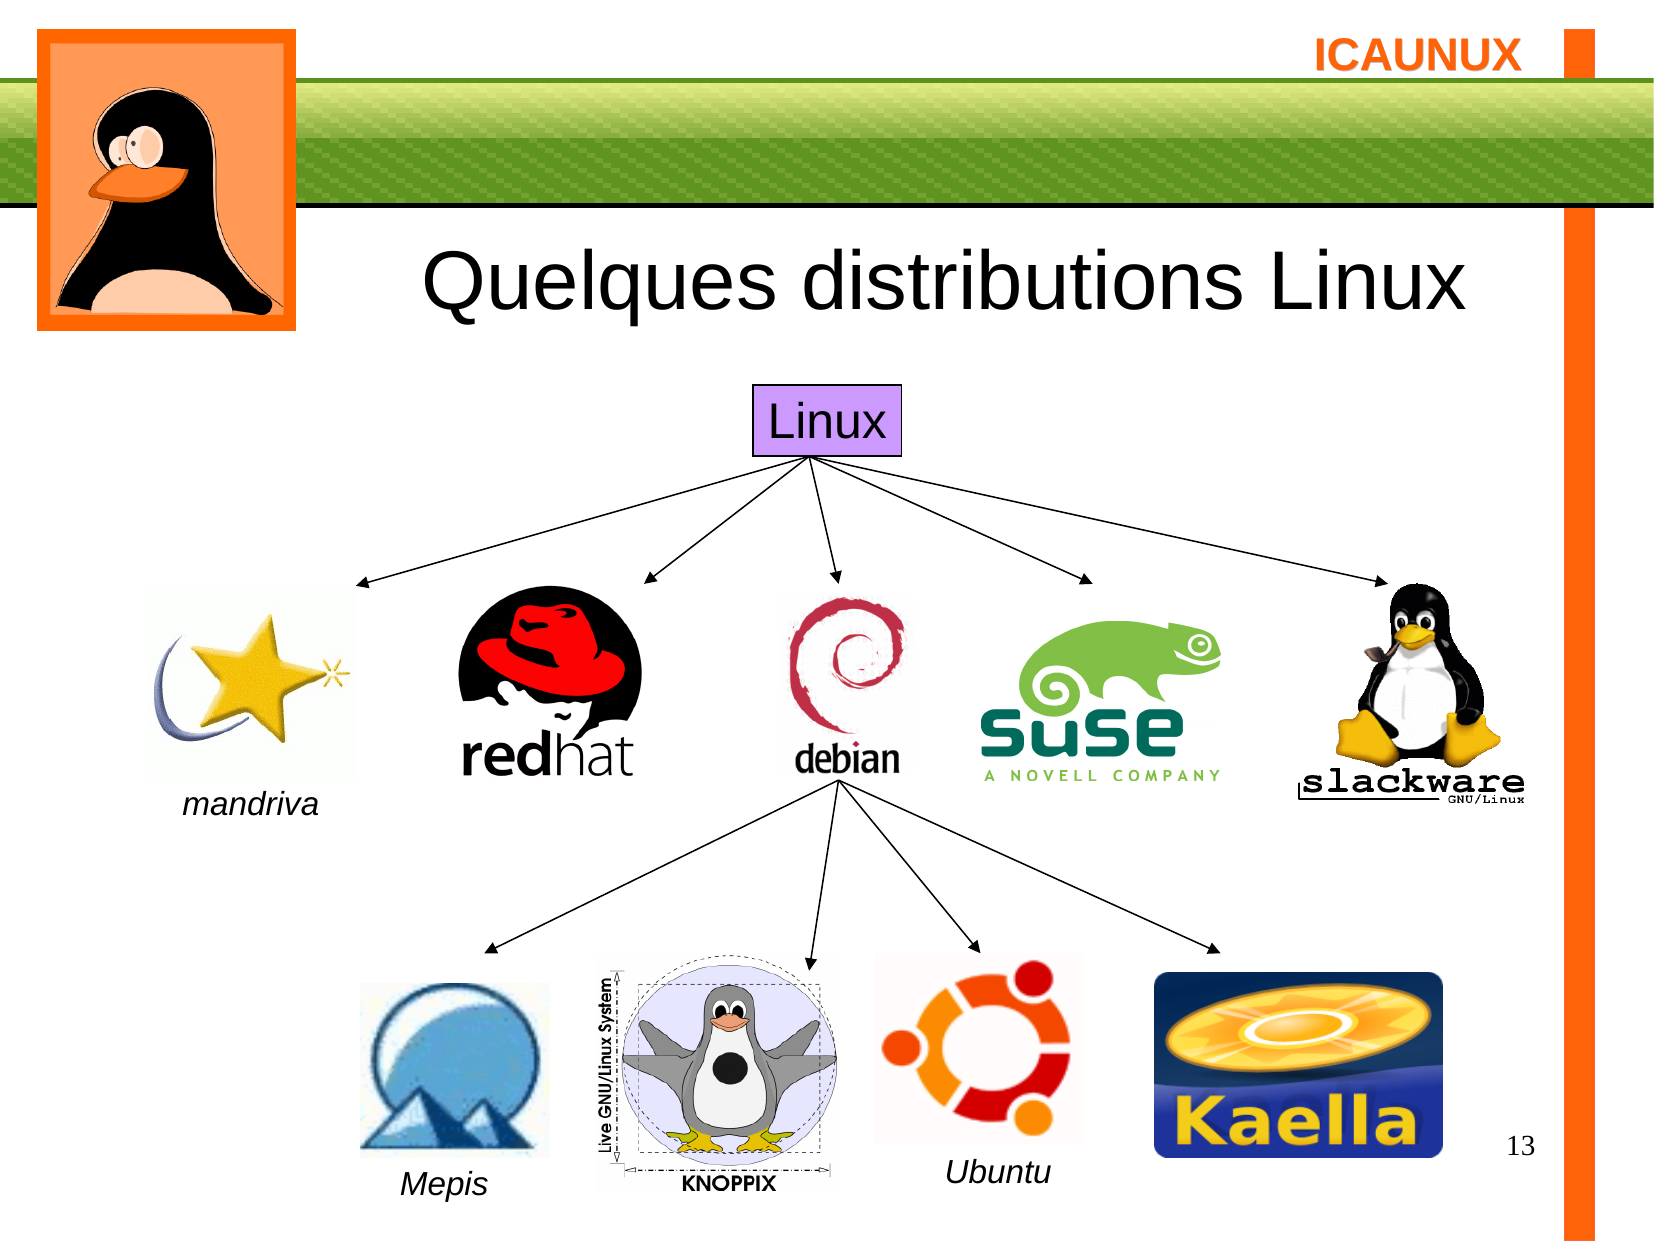

# Quelques distributions Linux
Linux
mandriva
Ubuntu
13
Mepis